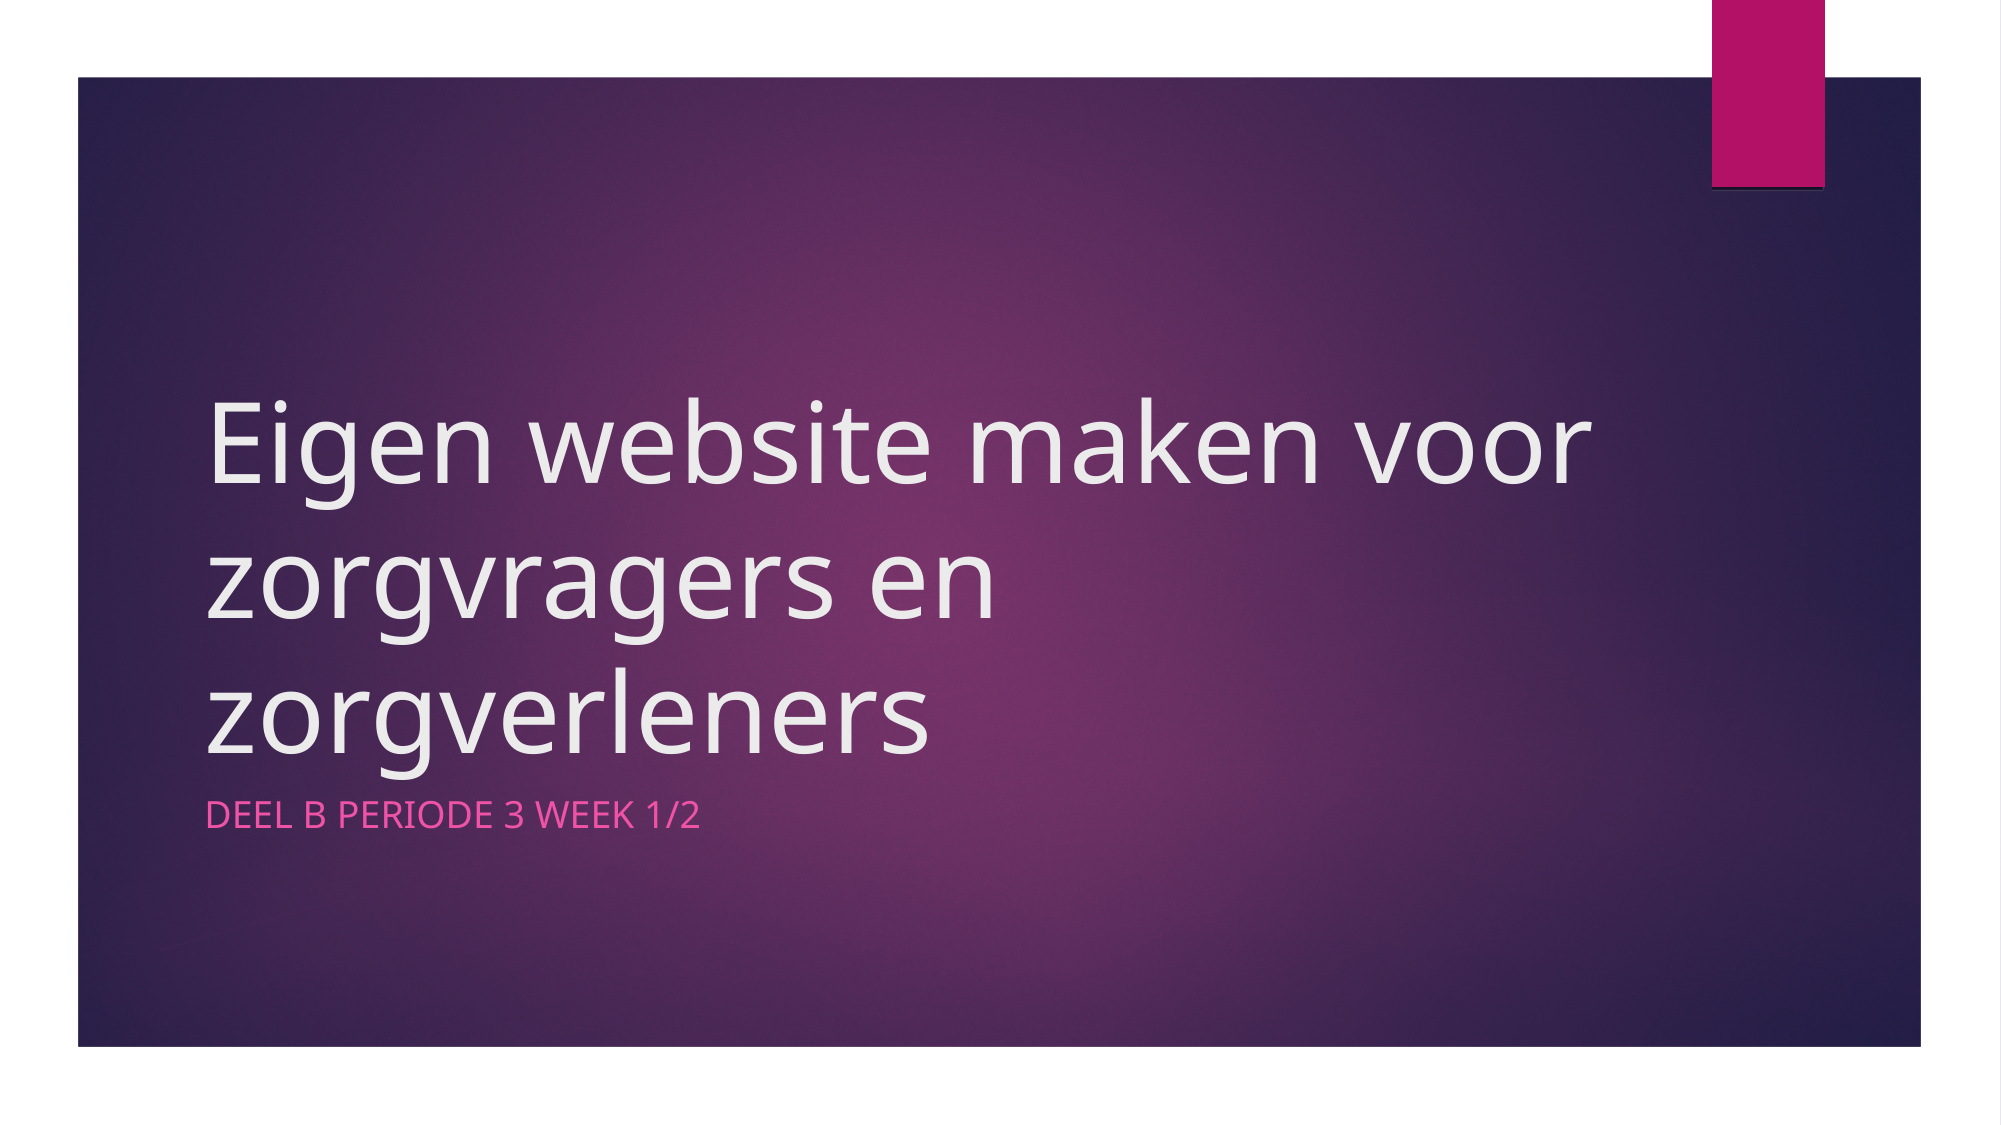

# Eigen website maken voor zorgvragers en zorgverleners
Deel b periode 3 week 1/2